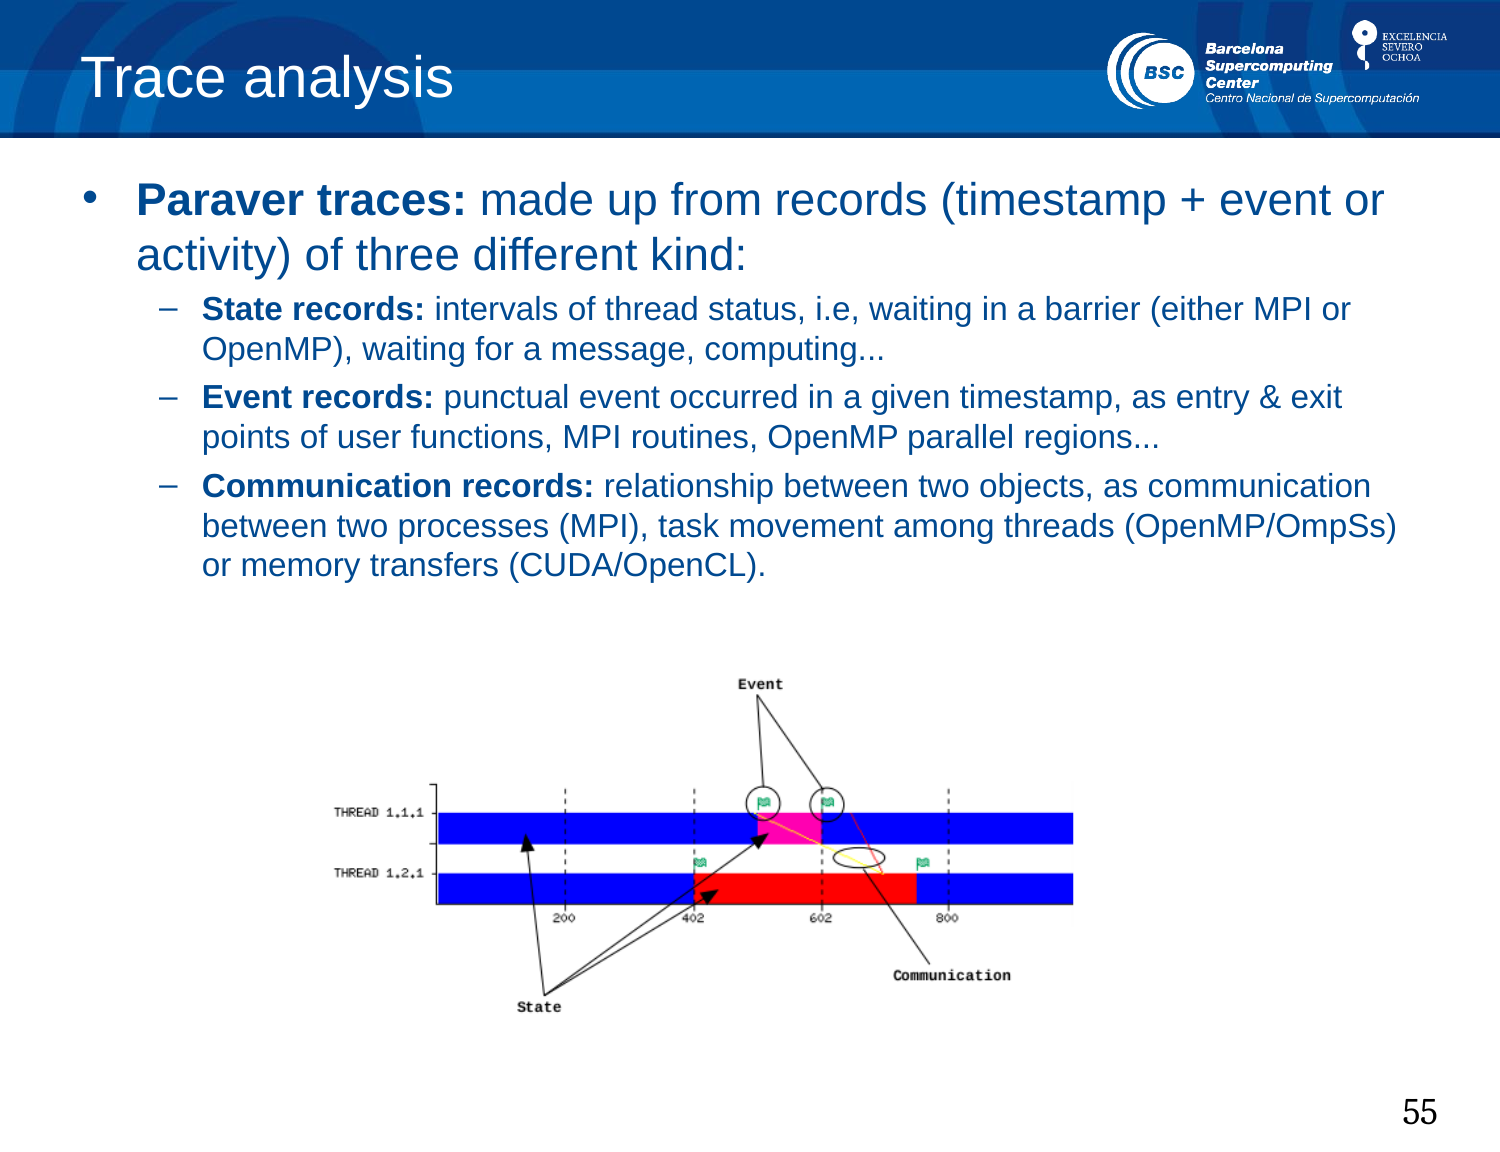

# Trace analysis
Paraver traces: made up from records (timestamp + event or activity) of three different kind:
State records: intervals of thread status, i.e, waiting in a barrier (either MPI or OpenMP), waiting for a message, computing...
Event records: punctual event occurred in a given timestamp, as entry & exit points of user functions, MPI routines, OpenMP parallel regions...
Communication records: relationship between two objects, as communication between two processes (MPI), task movement among threads (OpenMP/OmpSs) or memory transfers (CUDA/OpenCL).